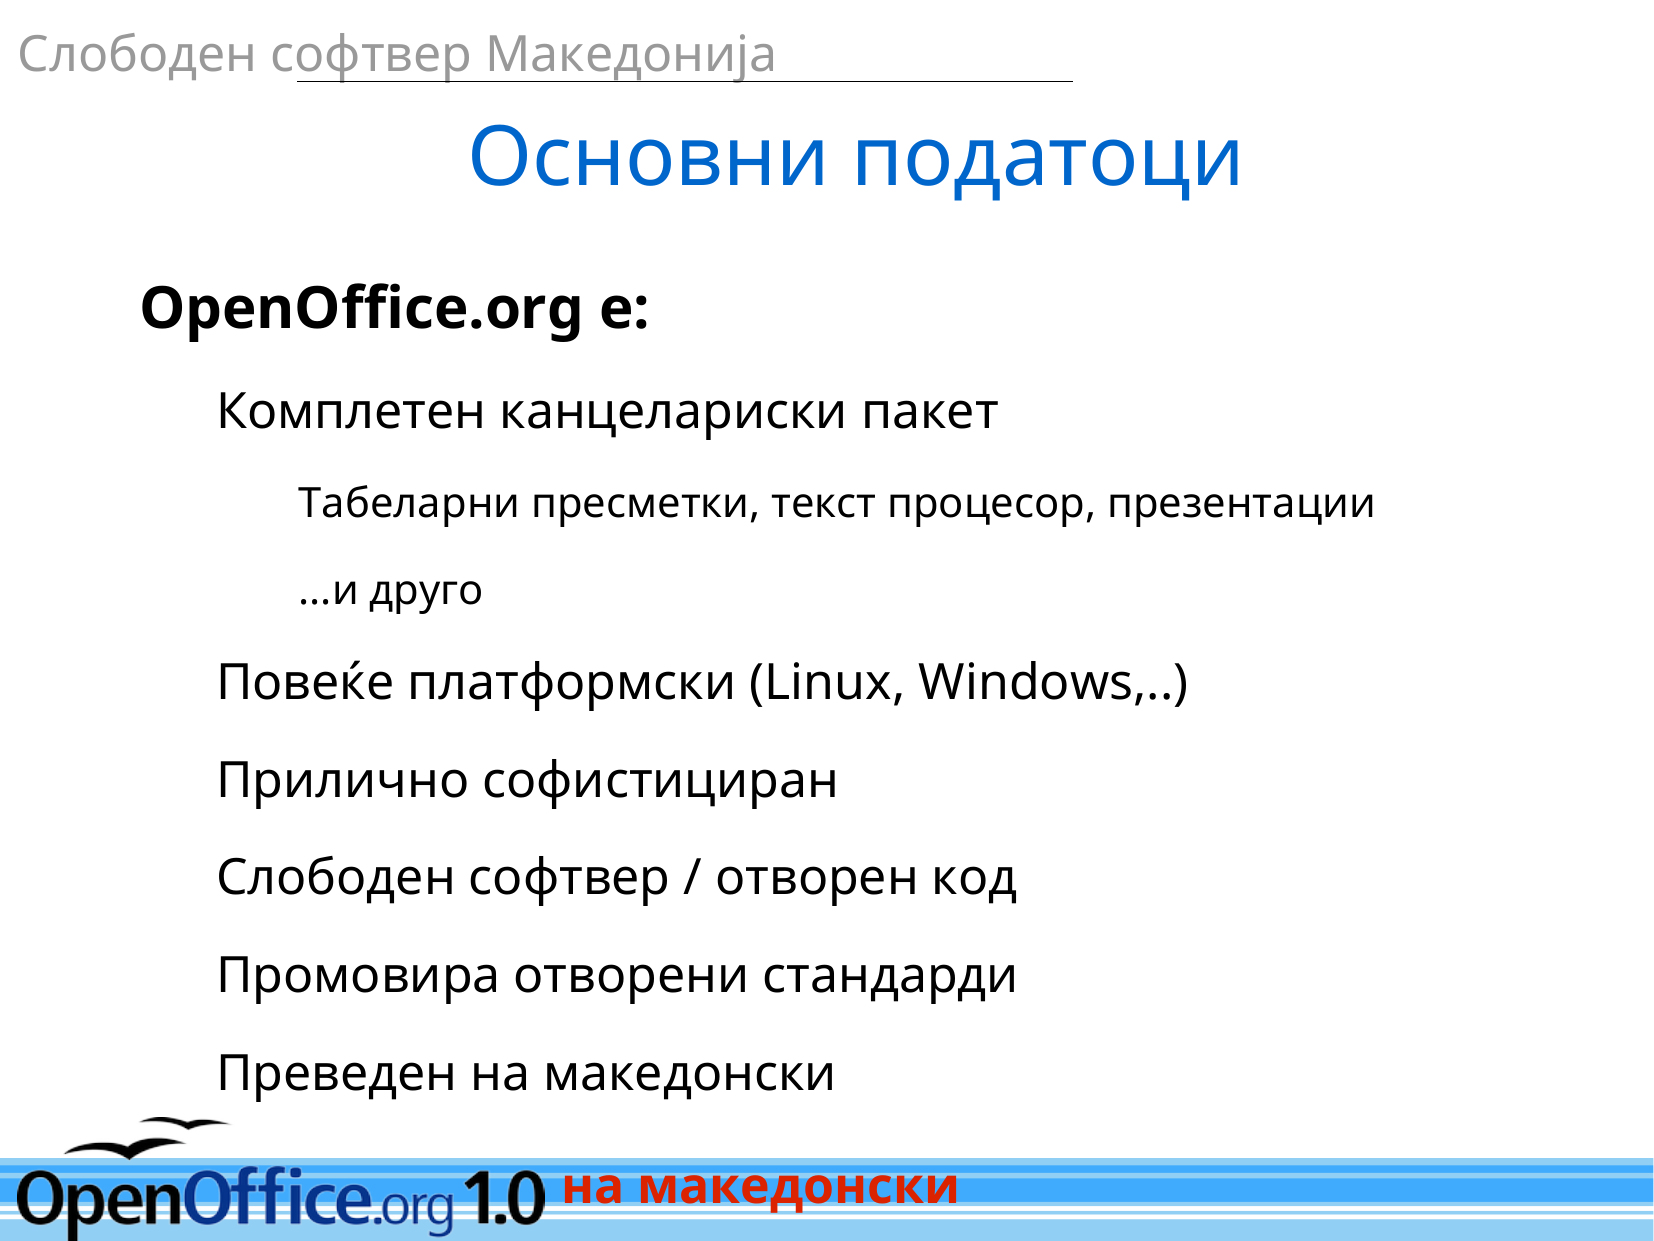

# Основни податоци
OpenOffice.org е:
Комплетен канцелариски пакет
Табеларни пресметки, текст процесор, презентации
...и друго
Повеќе платформски (Linux, Windows,..)
Прилично софистициран
Слободен софтвер / отворен код
Промовира отворени стандарди
Преведен на македонски